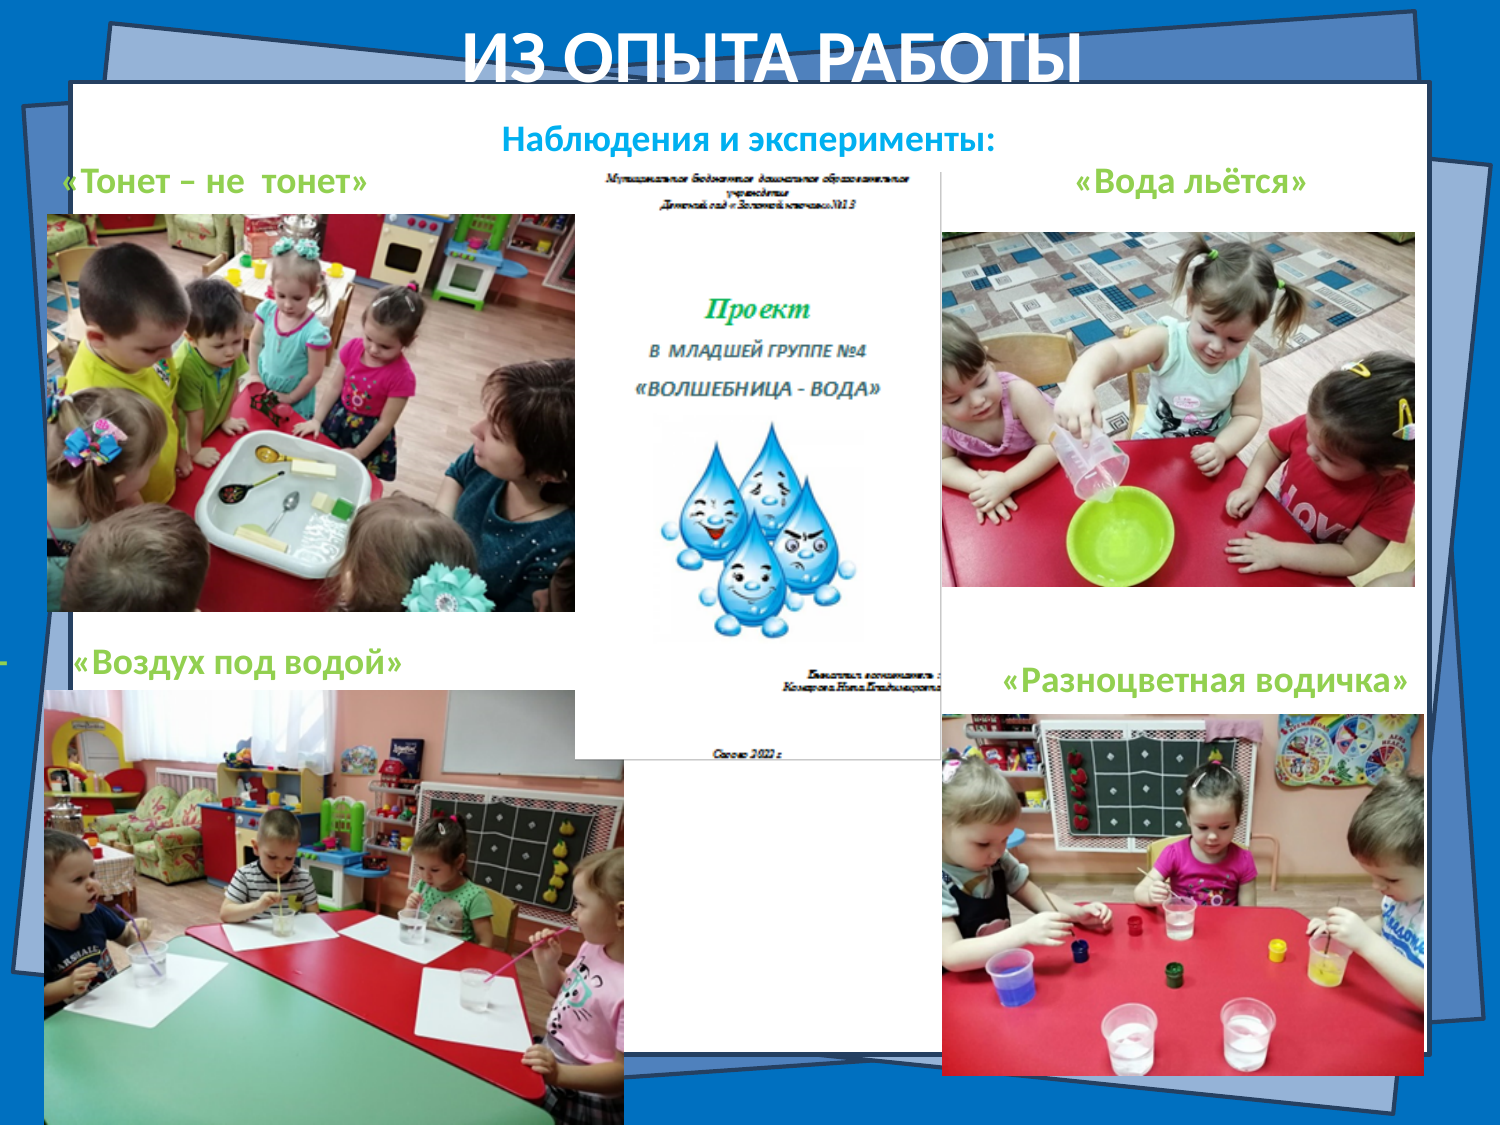

ИЗ ОПЫТА РАБОТЫ
Наблюдения и эксперименты:
-	«Тонет – не тонет»
«Вода льётся»
-	«Воздух под водой»
«Разноцветная водичка»